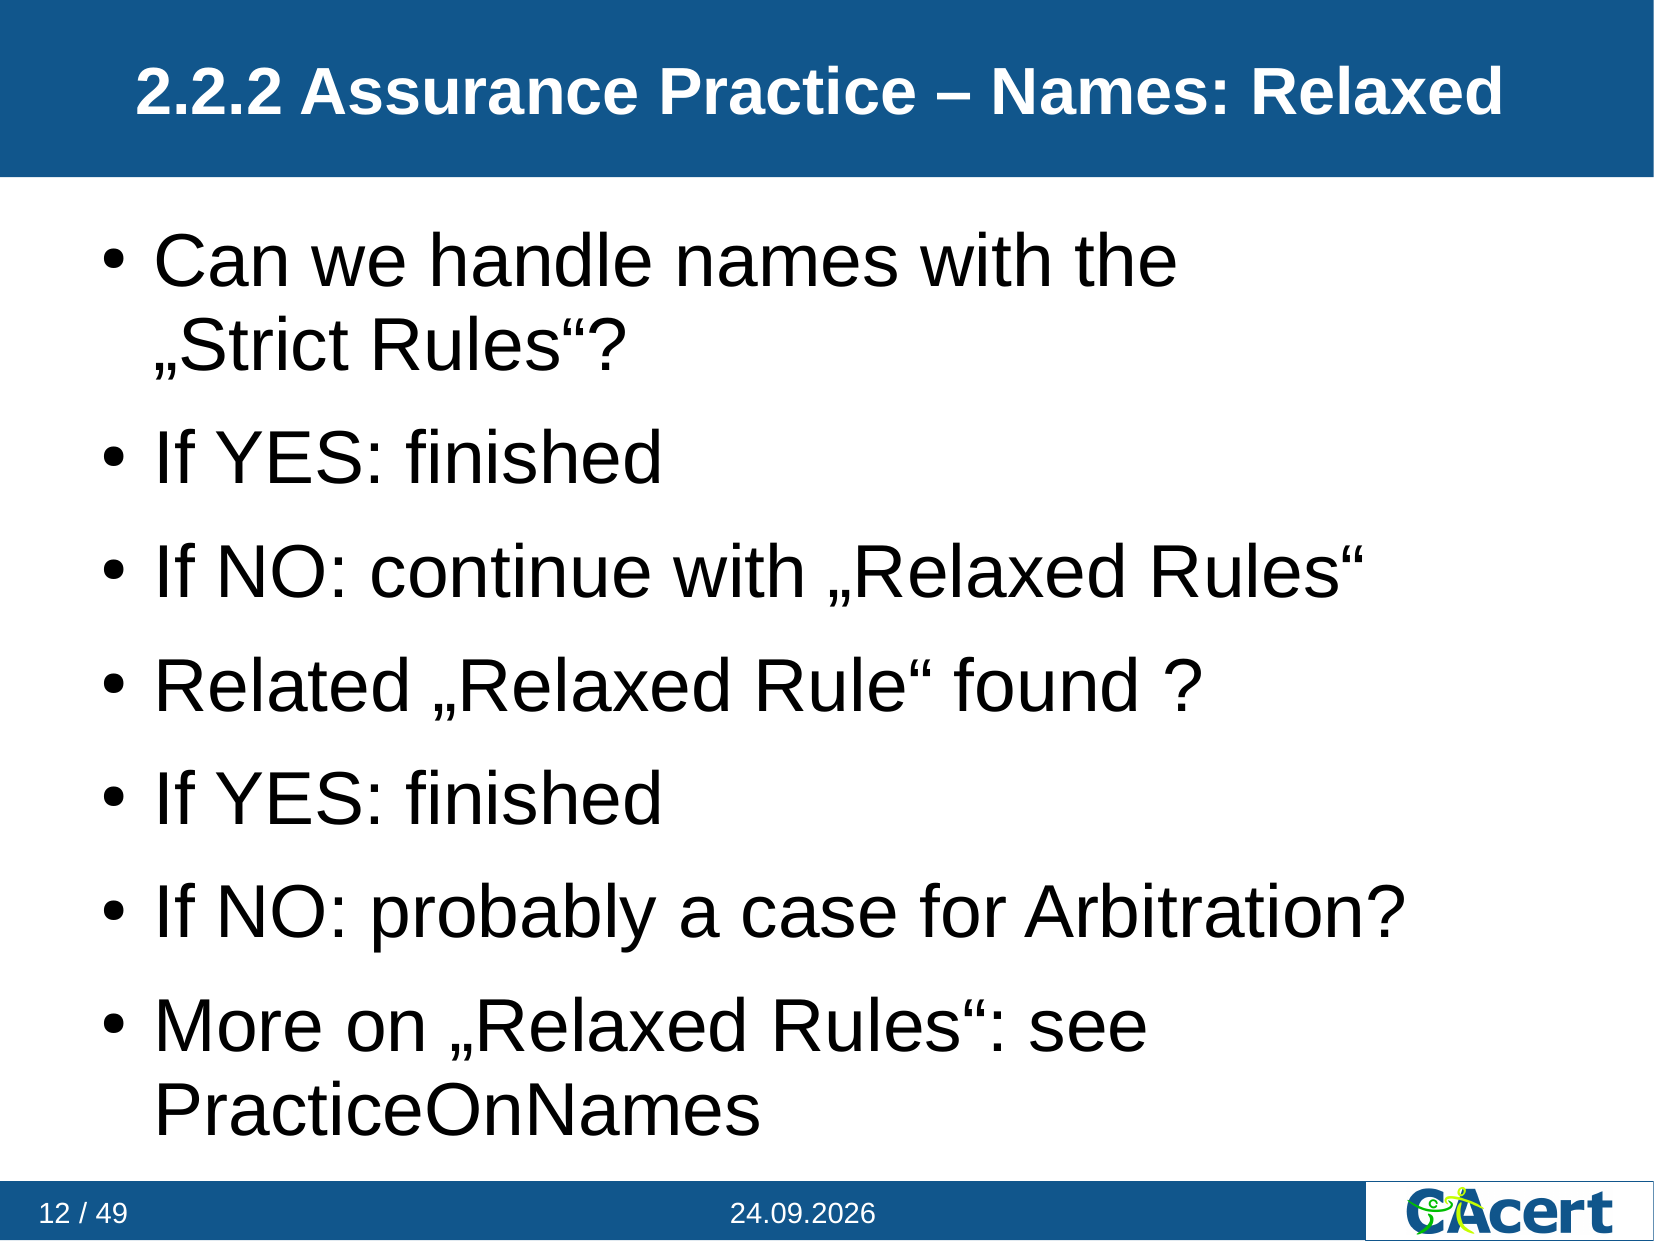

# 2.2.2 Assurance Practice – Names: Relaxed
Can we handle names with the
„Strict Rules“?
If YES: finished
If NO: continue with „Relaxed Rules“
Related „Relaxed Rule“ found ?
If YES: finished
If NO: probably a case for Arbitration?
More on „Relaxed Rules“: see PracticeOnNames